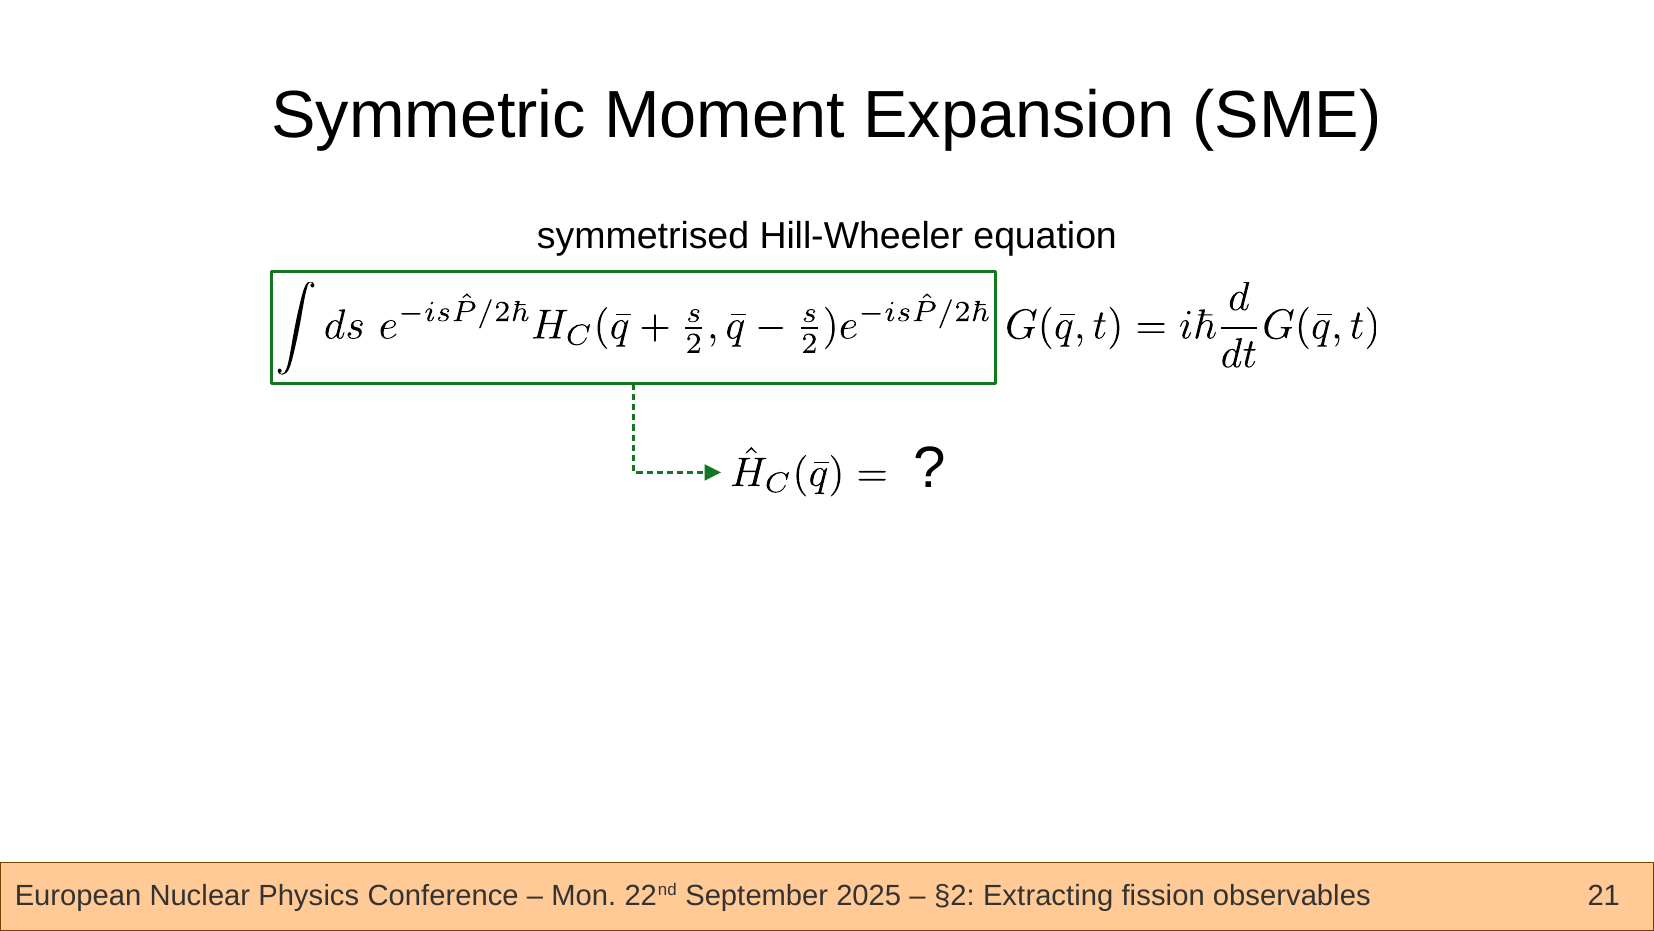

# Symmetric Moment Expansion (SME)
symmetrised Hill-Wheeler equation
?
European Nuclear Physics Conference – Mon. 22nd September 2025 – §2: Extracting fission observables